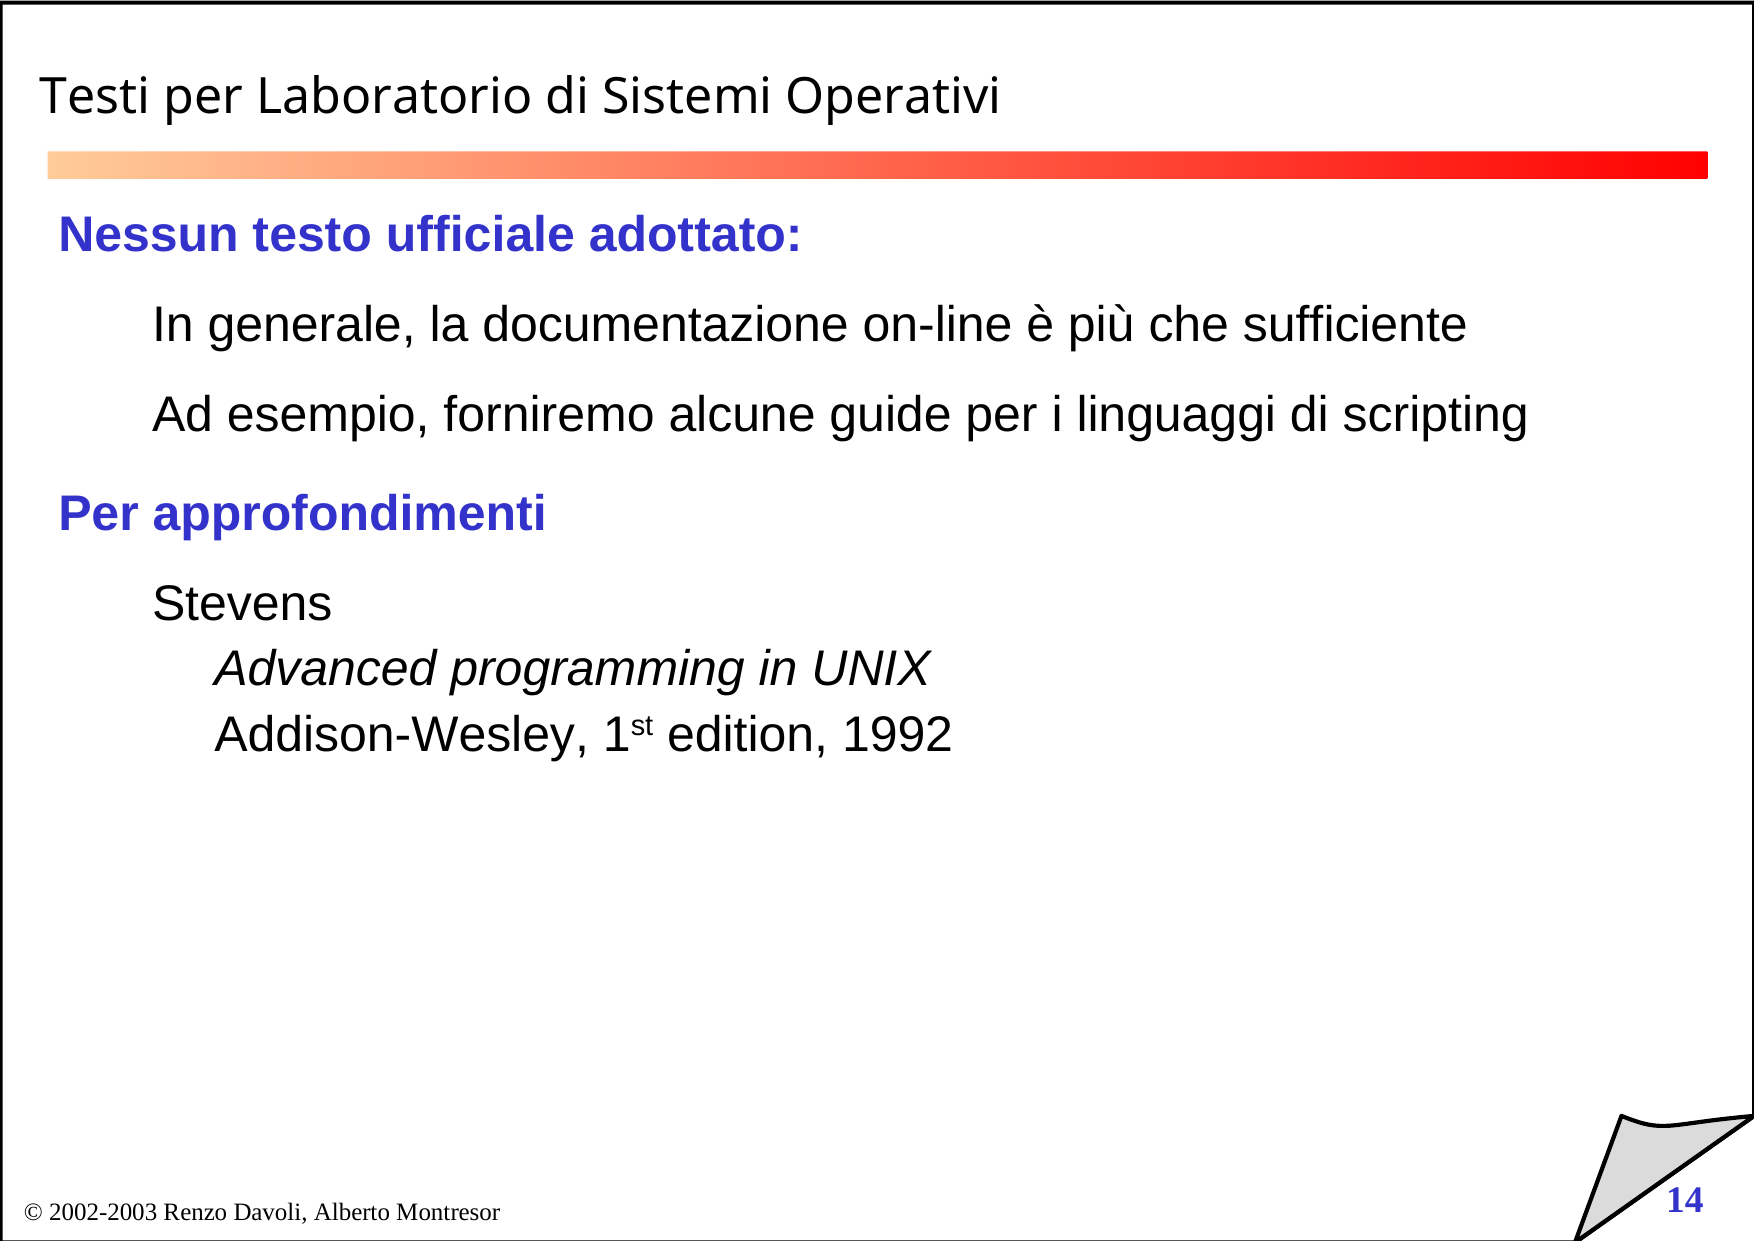

# Testi per Laboratorio di Sistemi Operativi
Nessun testo ufficiale adottato:
In generale, la documentazione on-line è più che sufficiente
Ad esempio, forniremo alcune guide per i linguaggi di scripting
Per approfondimenti
Stevens
Advanced programming in UNIX
Addison-Wesley, 1st edition, 1992